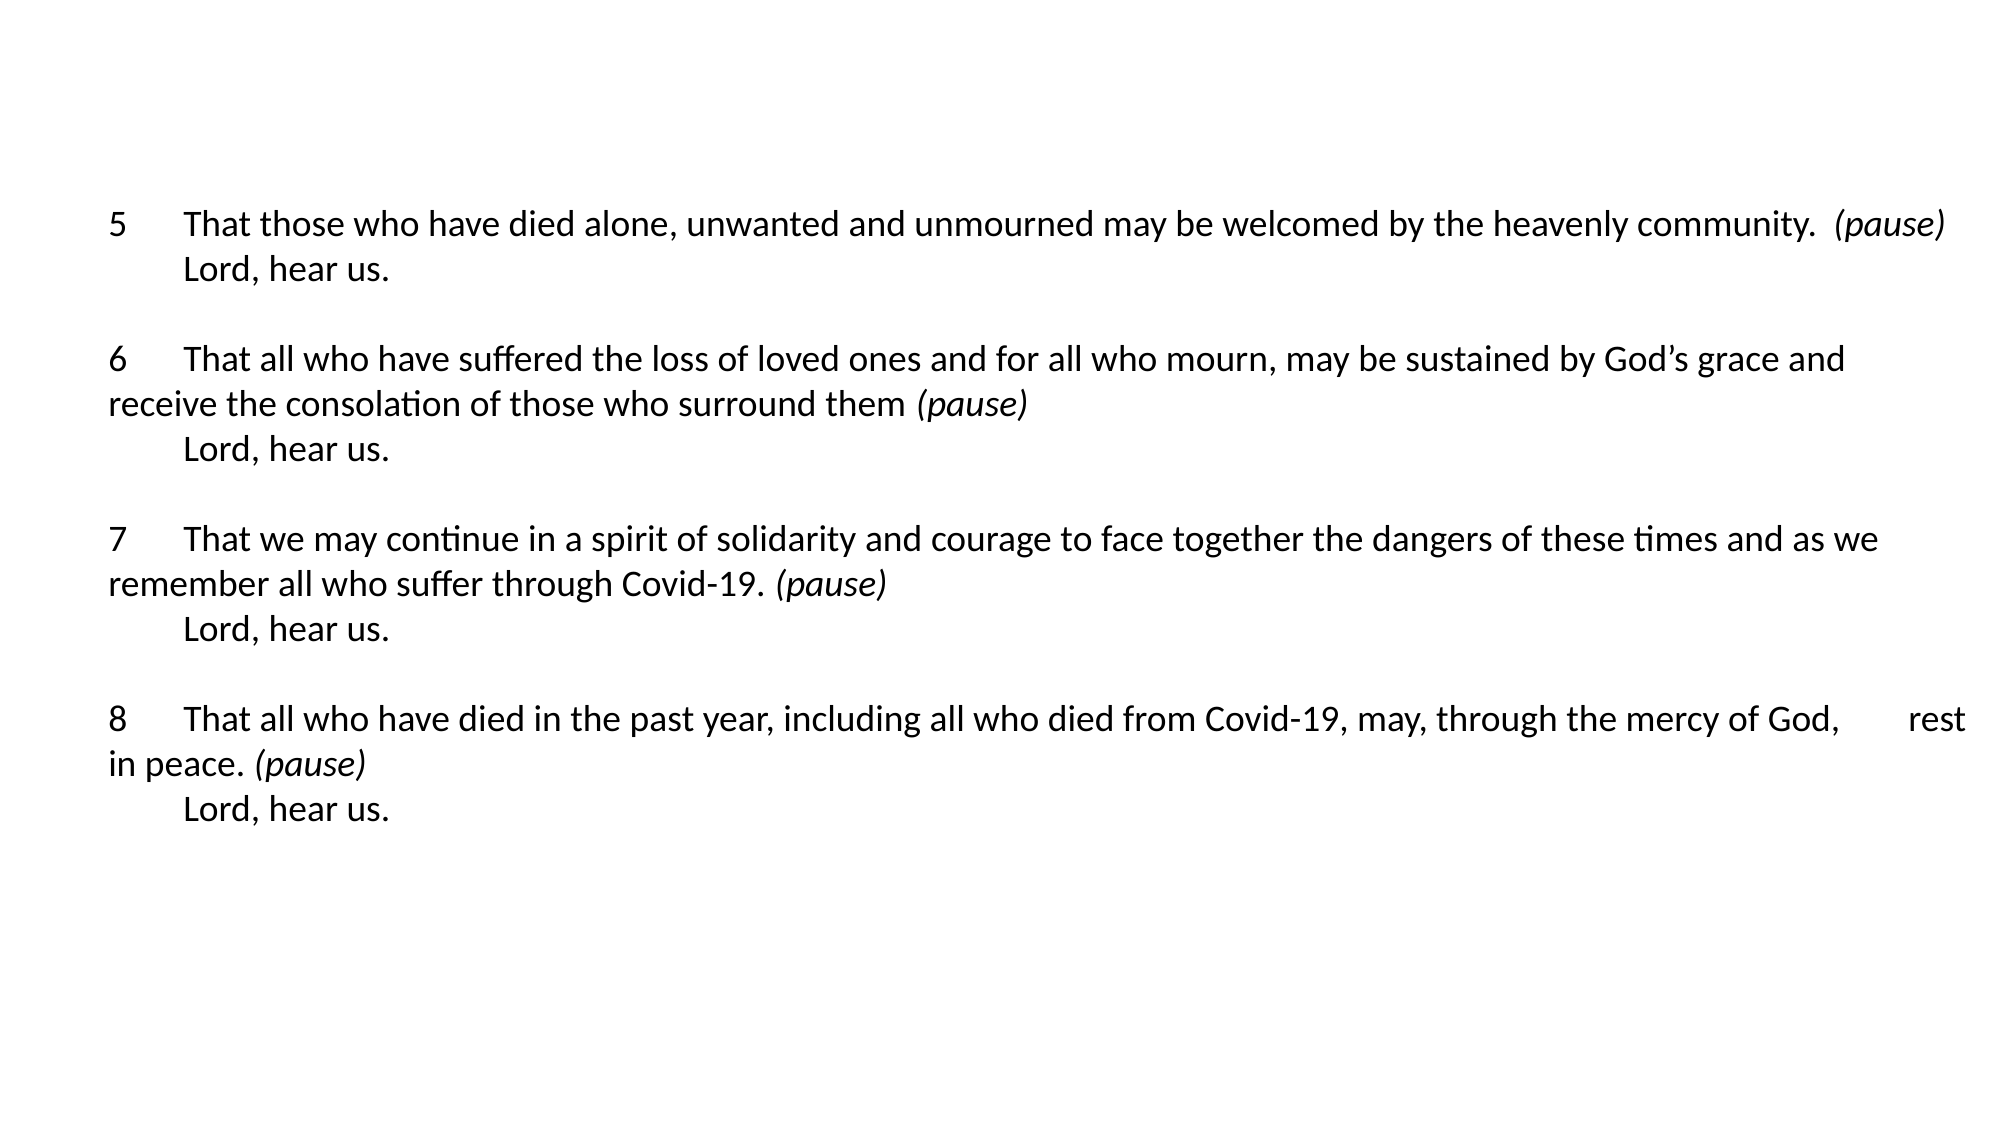

5	That those who have died alone, unwanted and unmourned may be welcomed by the heavenly community. 	(pause)
	Lord, hear us.
6	That all who have suffered the loss of loved ones and for all who mourn, may be sustained by God’s grace and 	receive the consolation of those who surround them (pause)
	Lord, hear us.
7	That we may continue in a spirit of solidarity and courage to face together the dangers of these times and as we 	remember all who suffer through Covid-19. (pause)
	Lord, hear us.
8	That all who have died in the past year, including all who died from Covid-19, may, through the mercy of God, 	rest in peace. (pause)
	Lord, hear us.